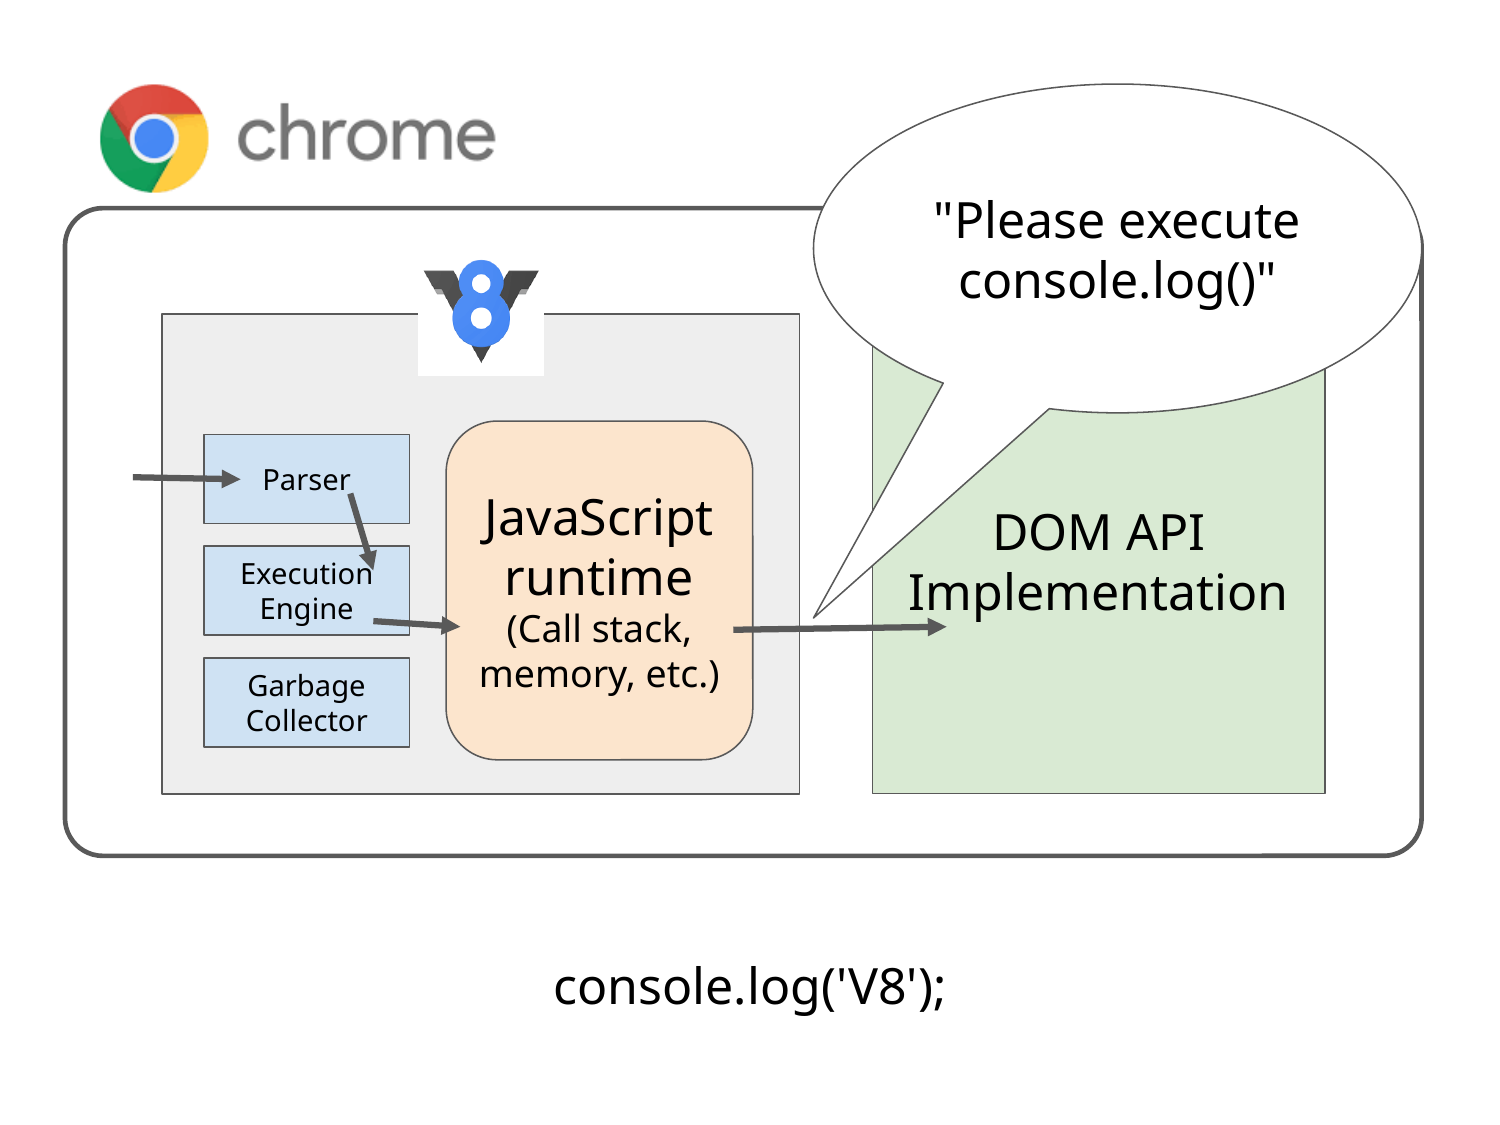

"Please execute console.log()"
JavaScript runtime
(Call stack, memory, etc.)
Parser
Execution Engine
Garbage Collector
DOM API Implementation
console.log('V8');